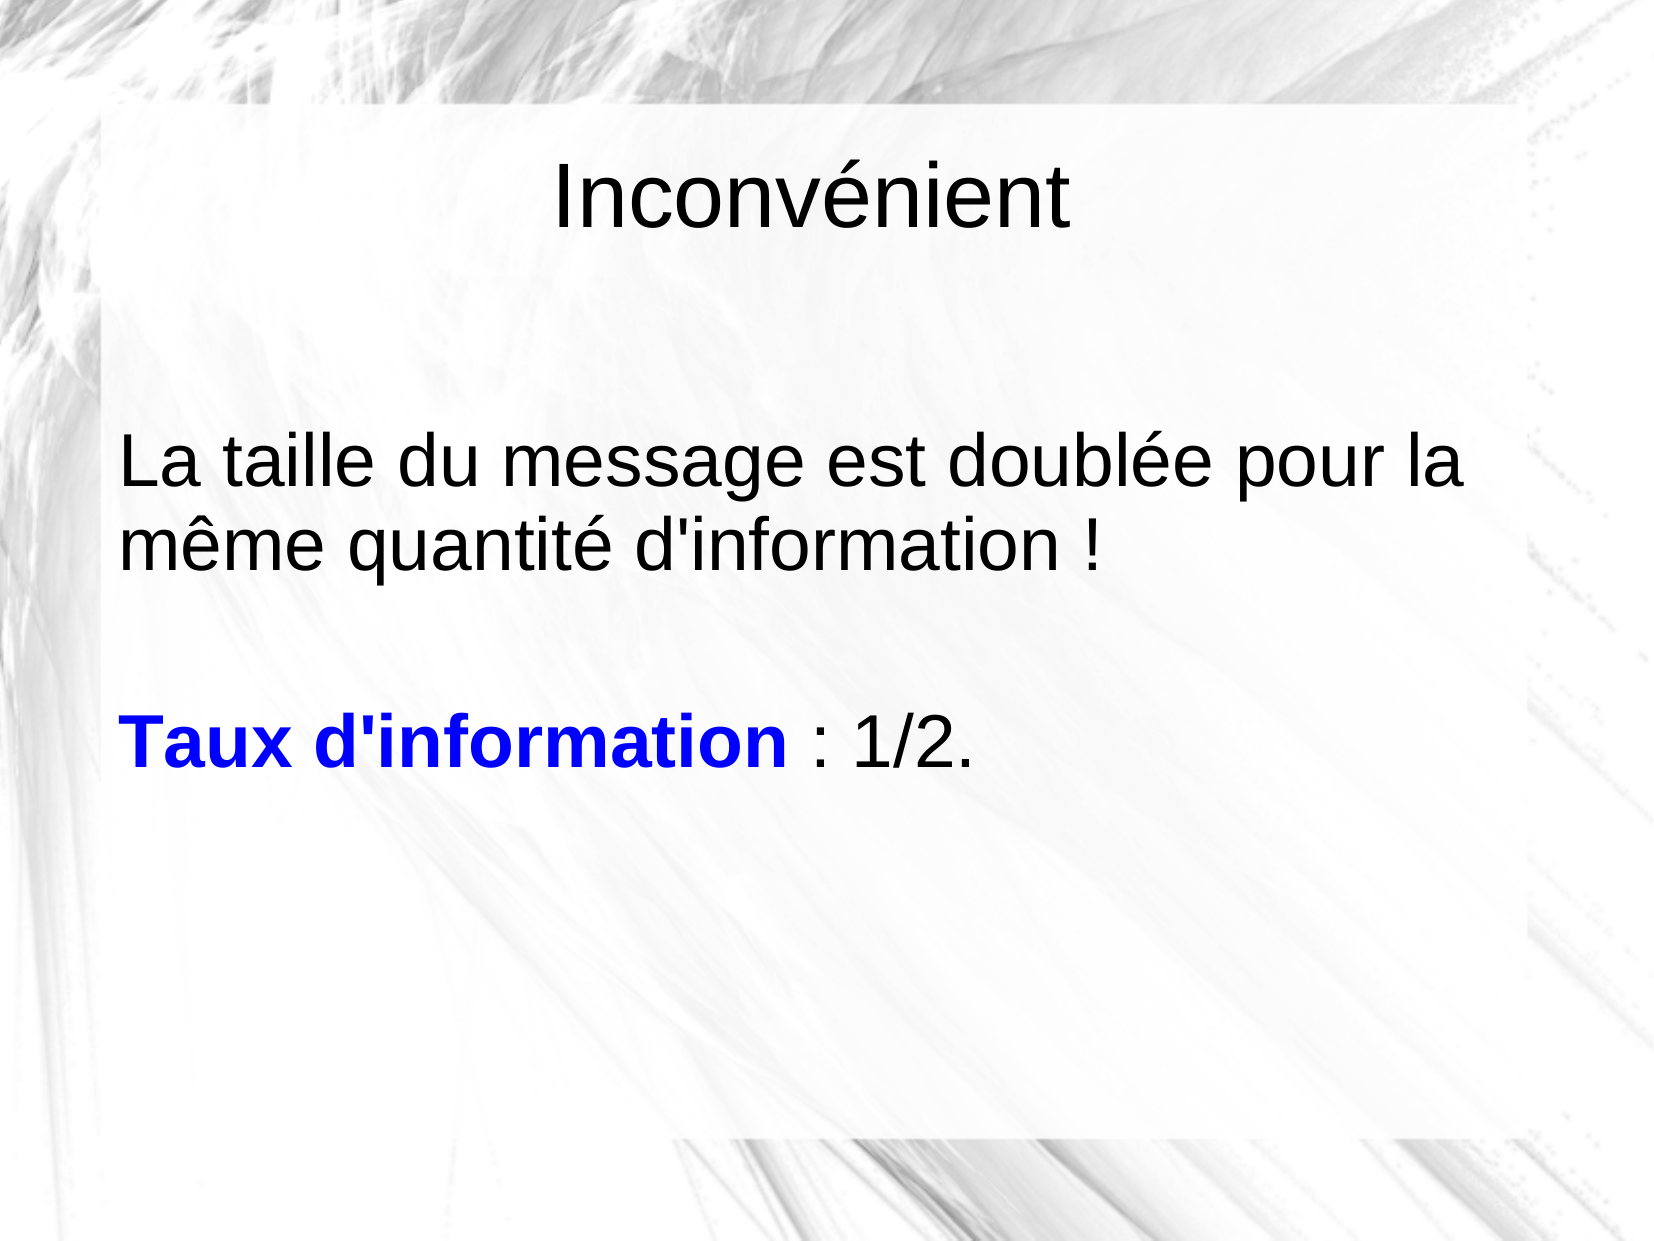

# Inconvénient
La taille du message est doublée pour la même quantité d'information !
Taux d'information : 1/2.